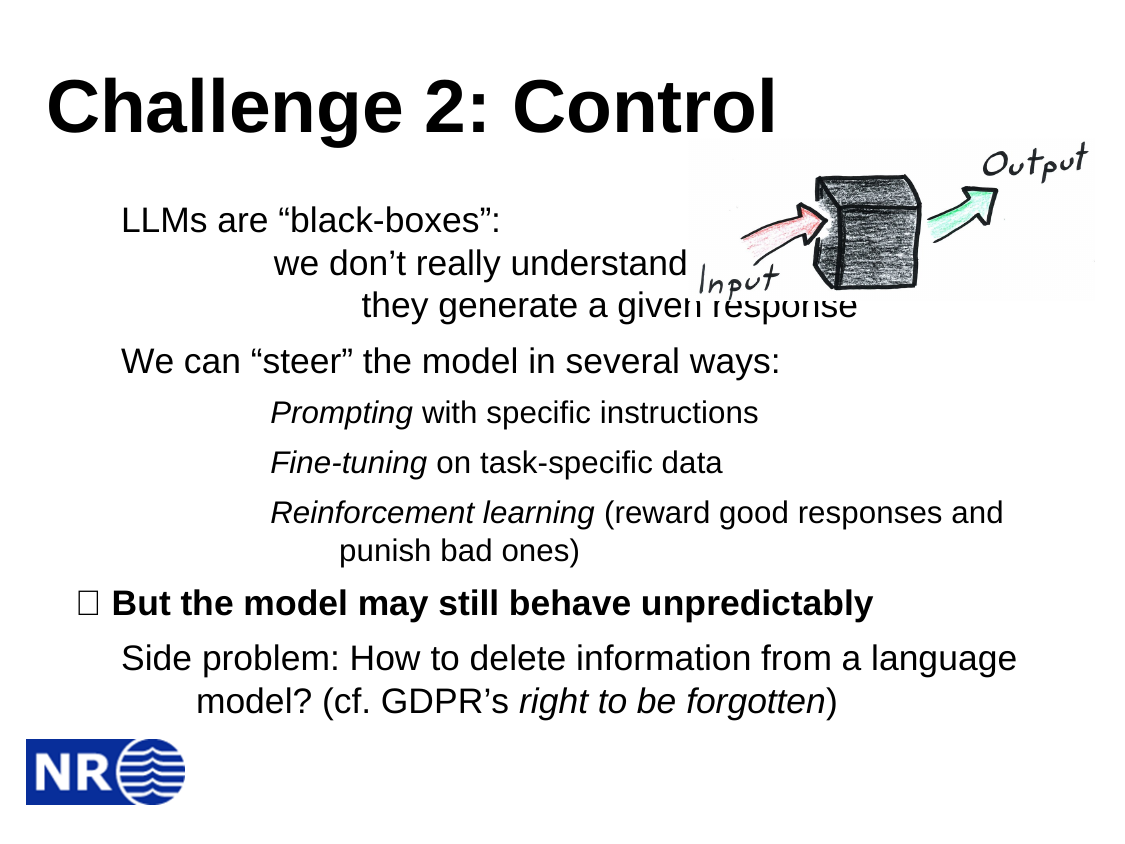

# Challenge 2: Control
LLMs are “black-boxes”: we don’t really understand why they generate a given response
We can “steer” the model in several ways:
Prompting with specific instructions
Fine-tuning on task-specific data
Reinforcement learning (reward good responses and punish bad ones)
  But the model may still behave unpredictably
Side problem: How to delete information from a language model? (cf. GDPR’s right to be forgotten)